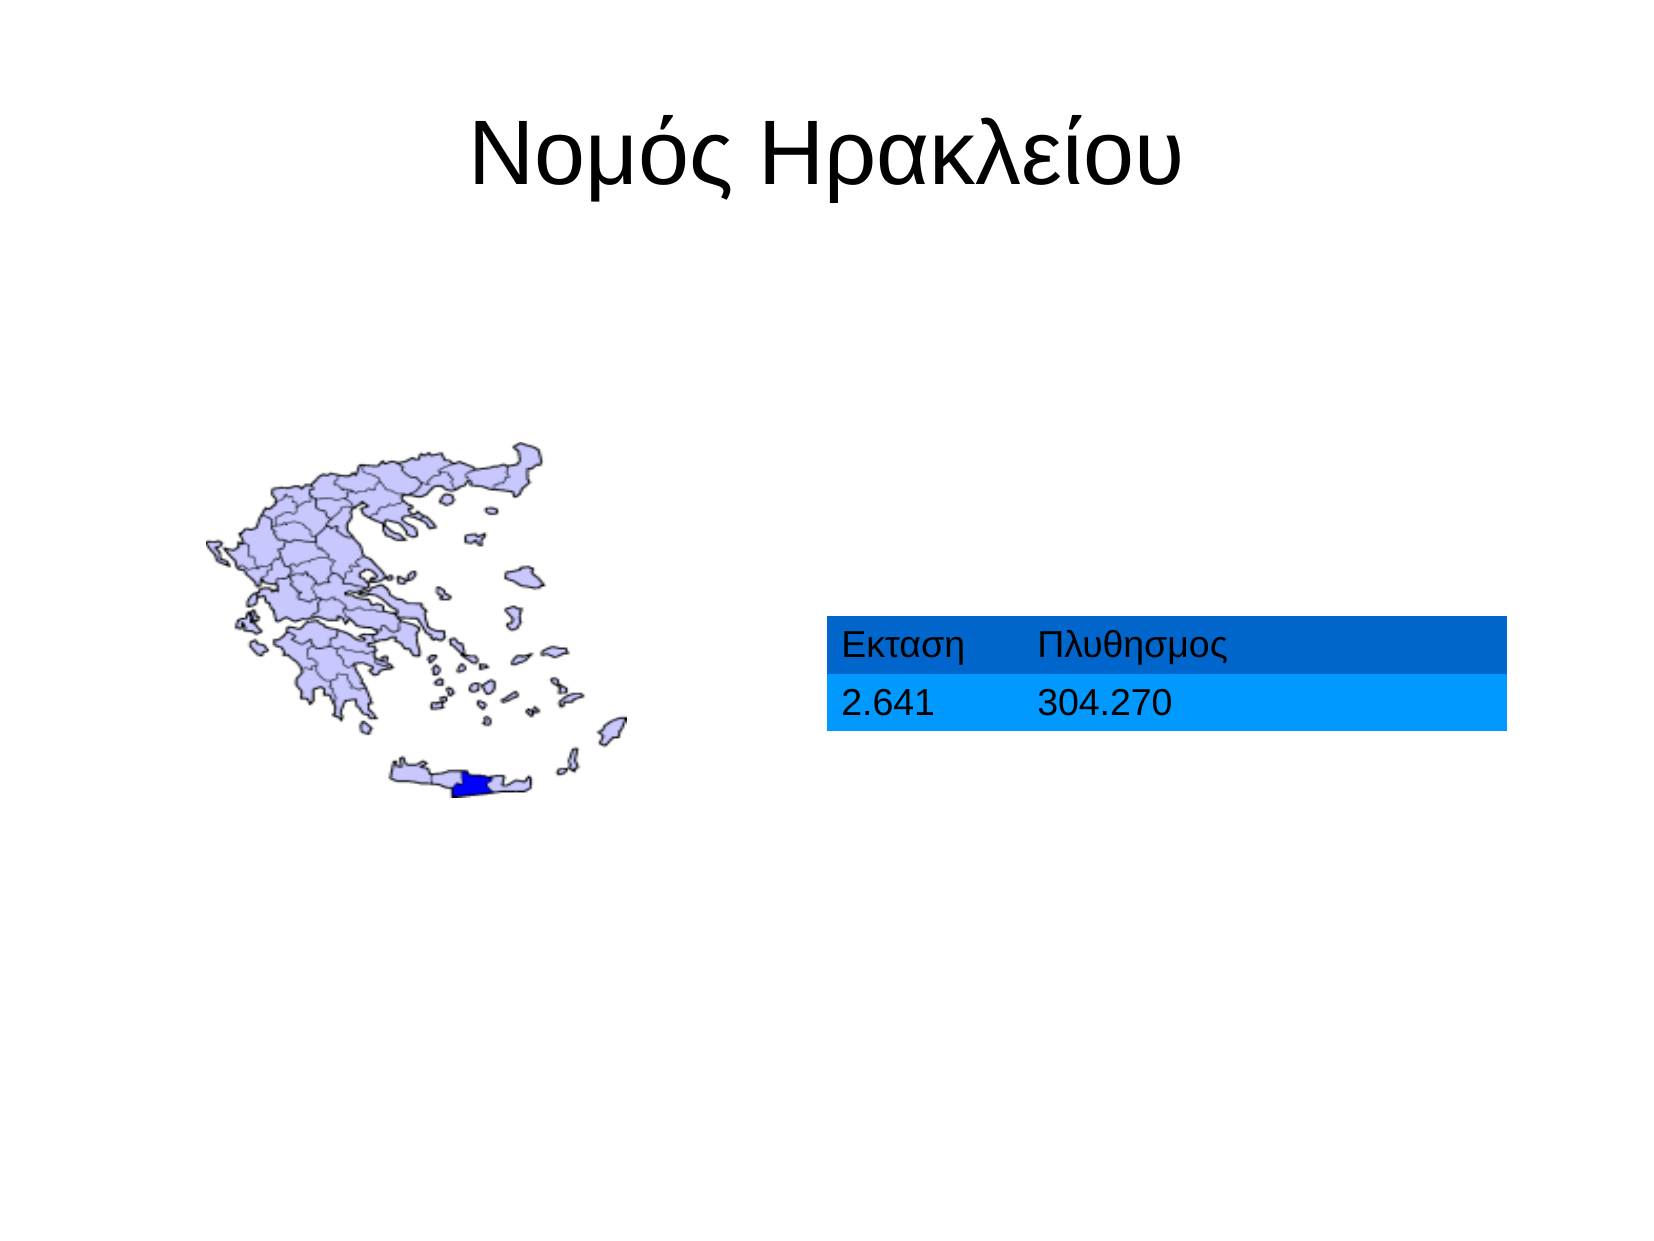

# Νομός Ηρακλείου
| Εκταση | Πλυθησμος |
| --- | --- |
| 2.641 | 304.270 |